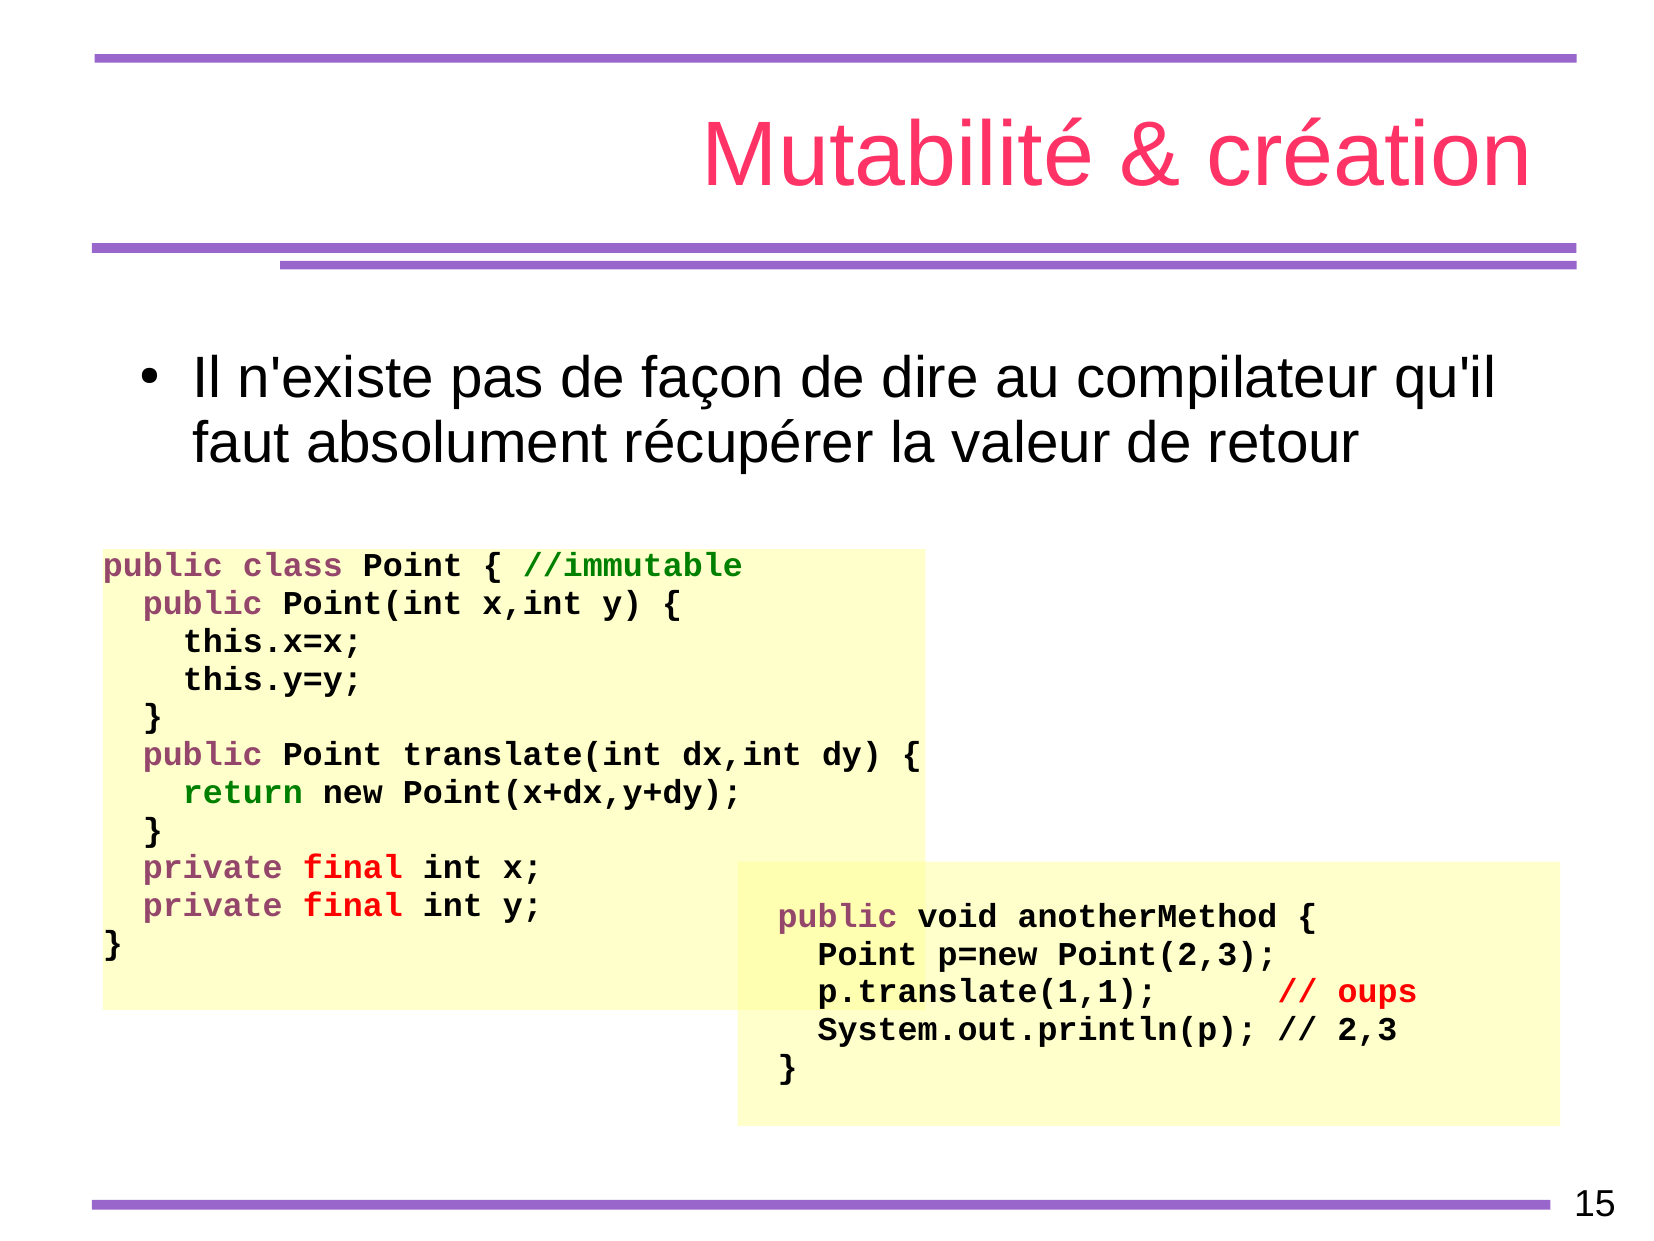

# Mutabilité & création
Il n'existe pas de façon de dire au compilateur qu'il faut absolument récupérer la valeur de retour
public class Point { //immutable
 public Point(int x,int y) {
 this.x=x;
 this.y=y;
 }
 public Point translate(int dx,int dy) {
 return new Point(x+dx,y+dy);
 }
 private final int x;
 private final int y;
}
 public void anotherMethod {
 Point p=new Point(2,3);
 p.translate(1,1); // oups
 System.out.println(p); // 2,3
 }